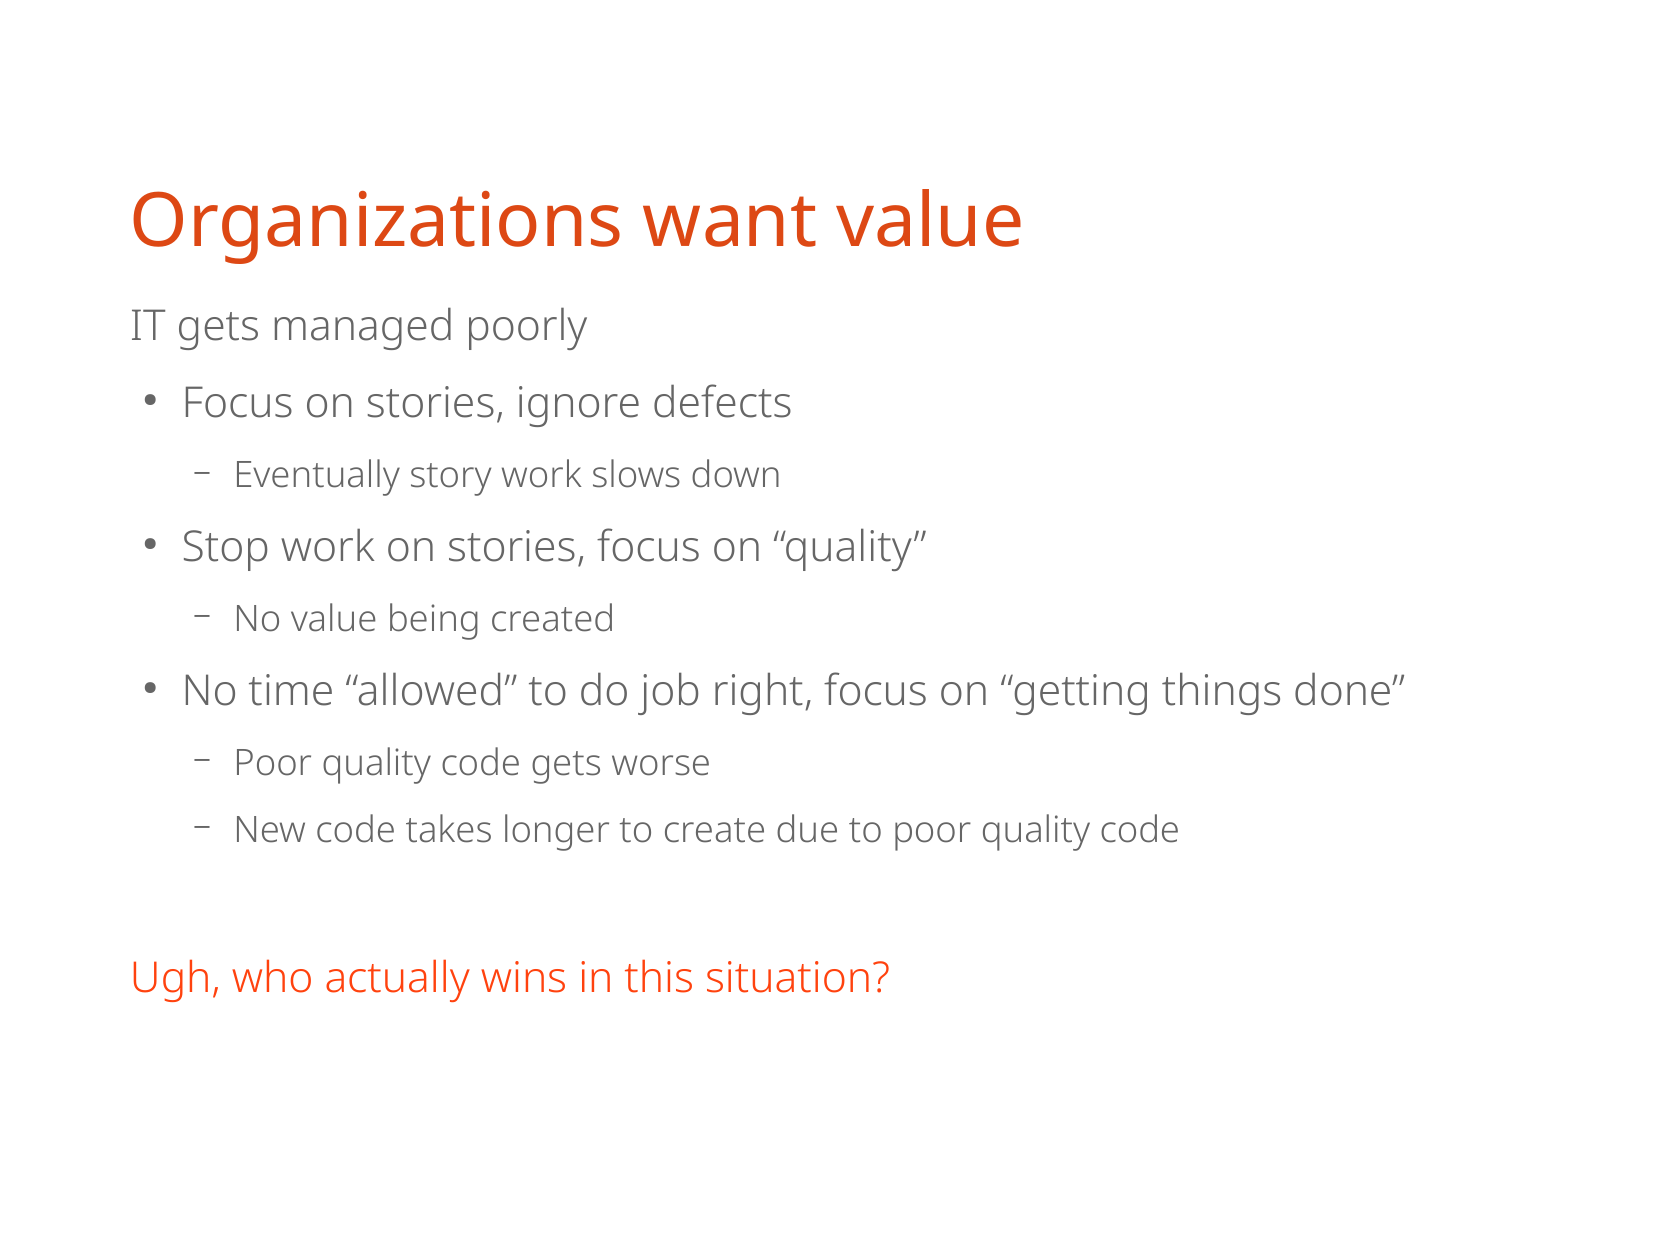

# Organizations want value
IT gets managed poorly
Focus on stories, ignore defects
Eventually story work slows down
Stop work on stories, focus on “quality”
No value being created
No time “allowed” to do job right, focus on “getting things done”
Poor quality code gets worse
New code takes longer to create due to poor quality code
Ugh, who actually wins in this situation?